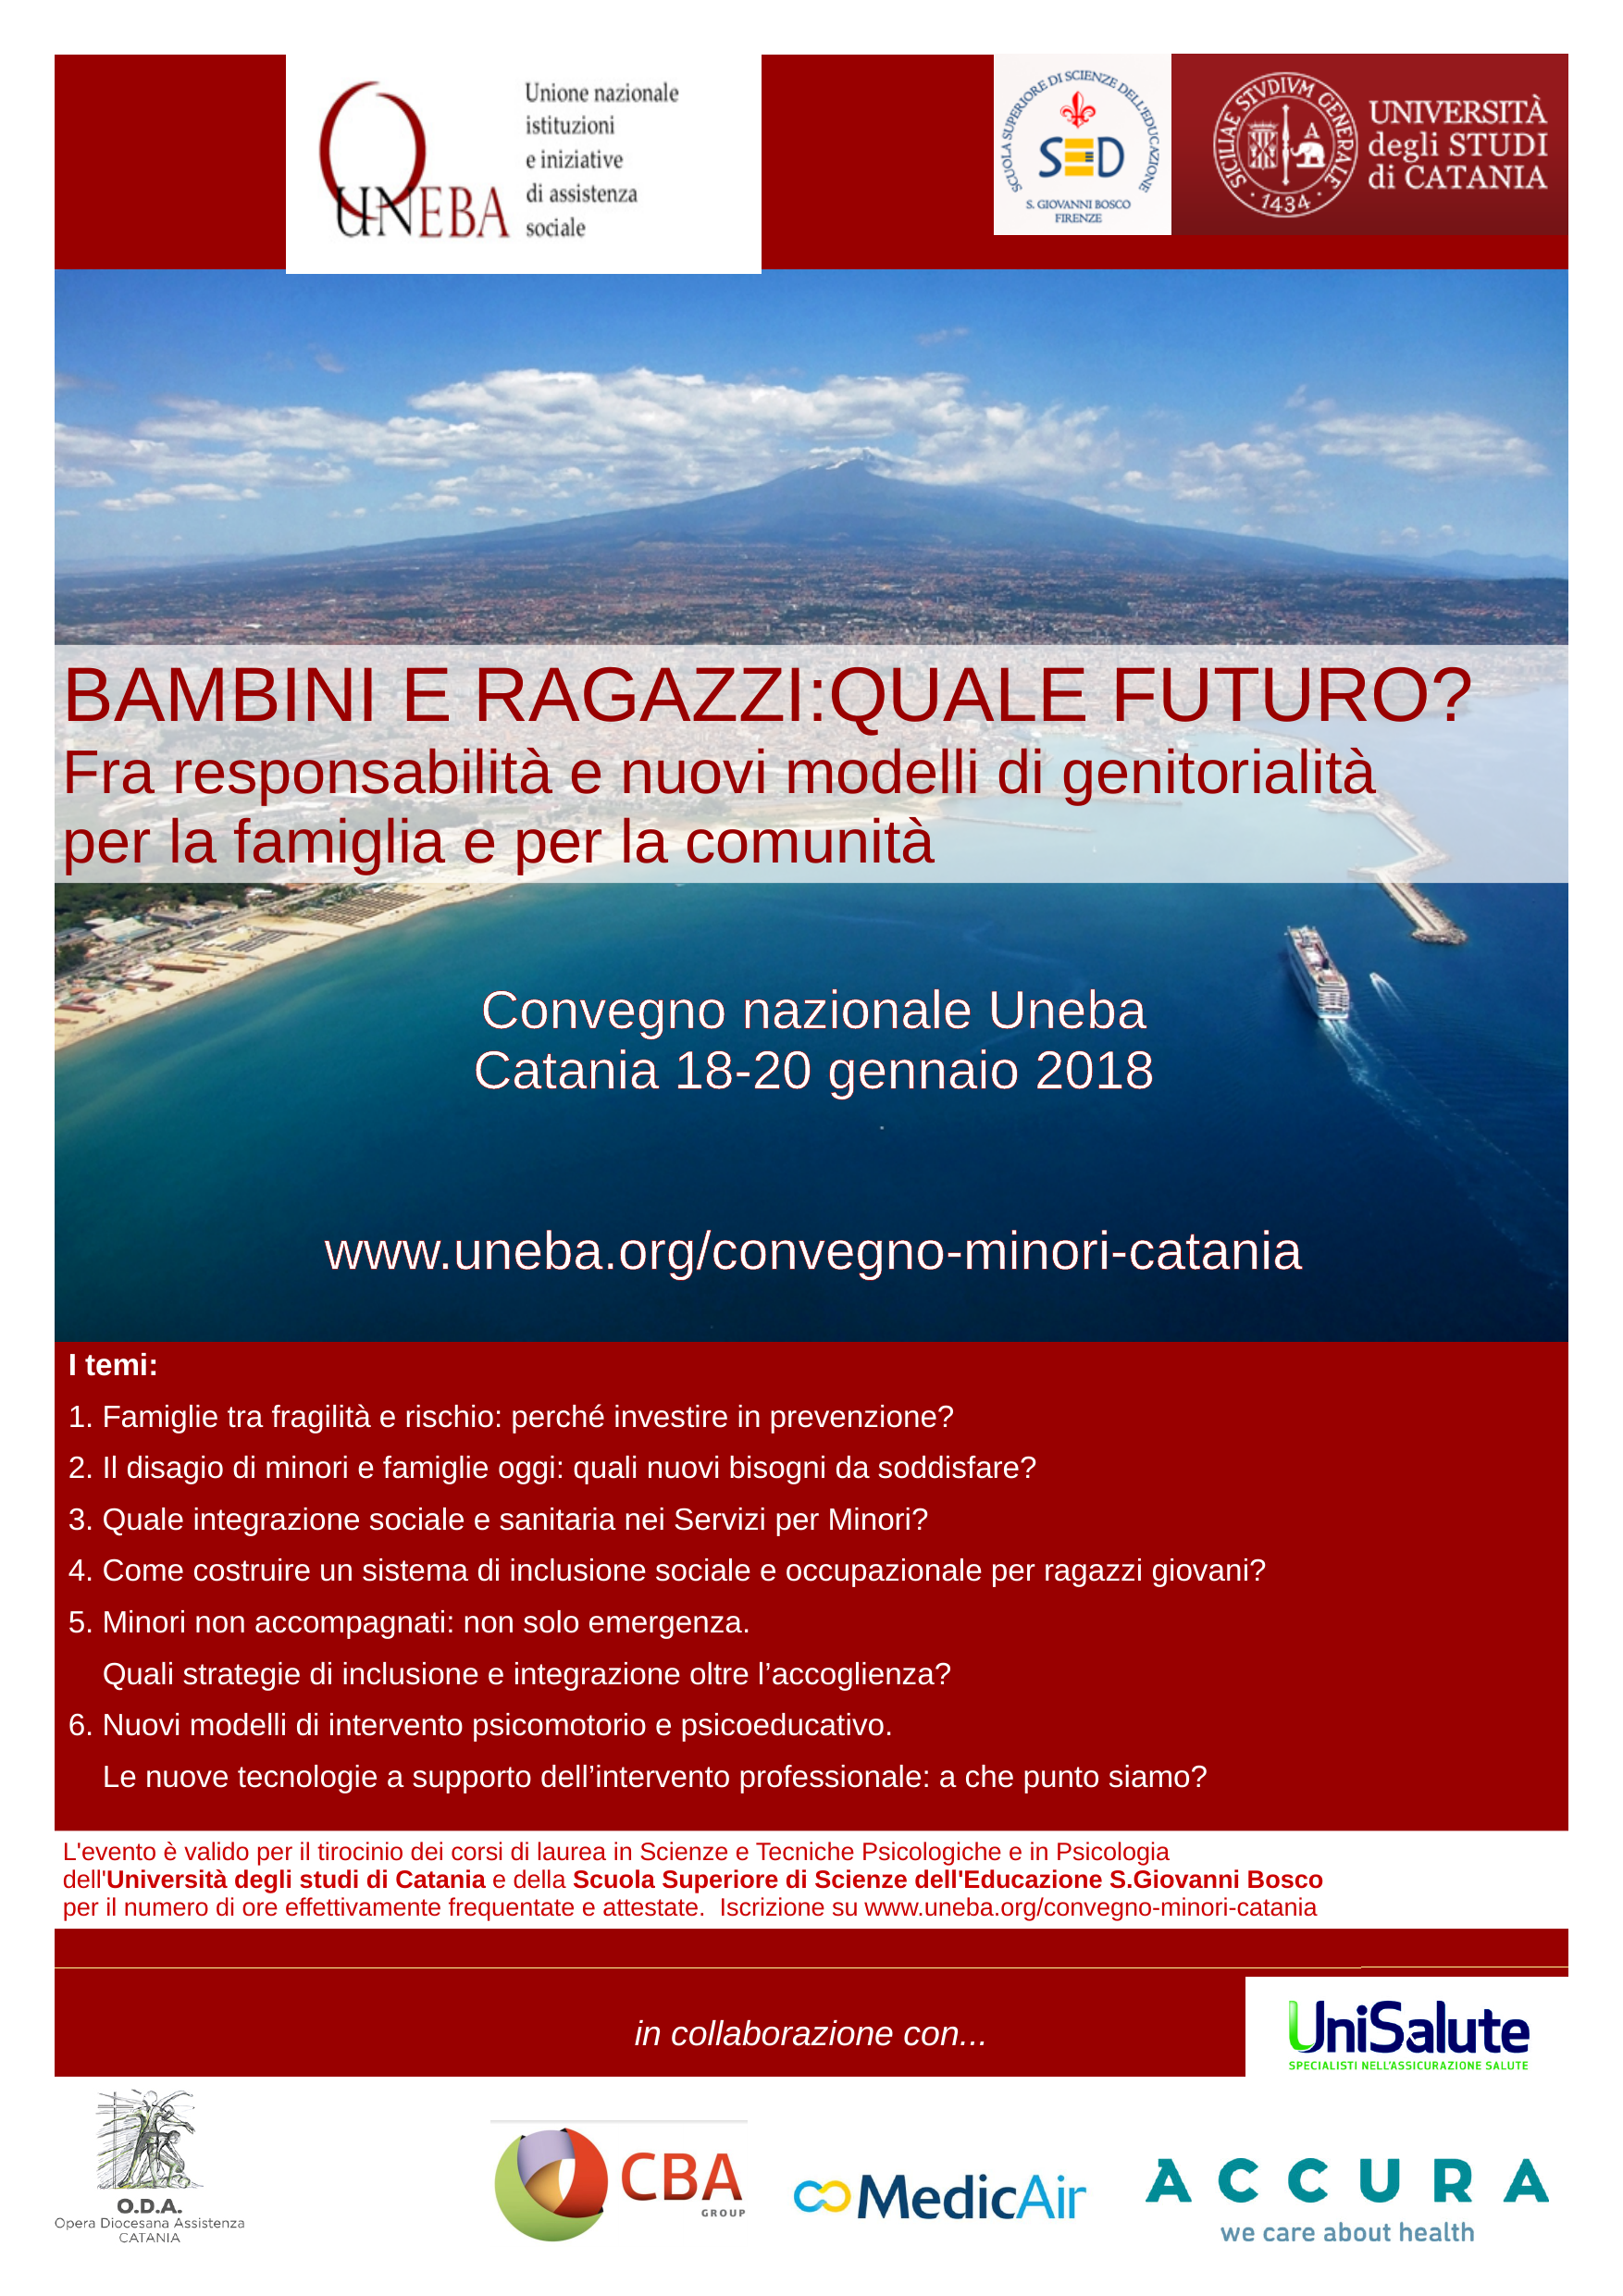

BAMBINI E RAGAZZI:QUALE FUTURO?
Fra responsabilità e nuovi modelli di genitorialità
per la famiglia e per la comunità
Convegno nazionale Uneba
Catania 18-20 gennaio 2018
www.uneba.org/convegno-minori-catania
I temi:
1. Famiglie tra fragilità e rischio: perché investire in prevenzione?
2. Il disagio di minori e famiglie oggi: quali nuovi bisogni da soddisfare?
3. Quale integrazione sociale e sanitaria nei Servizi per Minori?
4. Come costruire un sistema di inclusione sociale e occupazionale per ragazzi giovani?
5. Minori non accompagnati: non solo emergenza.
 Quali strategie di inclusione e integrazione oltre l’accoglienza?
6. Nuovi modelli di intervento psicomotorio e psicoeducativo.
 Le nuove tecnologie a supporto dell’intervento professionale: a che punto siamo?
L'evento è valido per il tirocinio dei corsi di laurea in Scienze e Tecniche Psicologiche e in Psicologia
dell'Università degli studi di Catania e della Scuola Superiore di Scienze dell'Educazione S.Giovanni Bosco
per il numero di ore effettivamente frequentate e attestate. Iscrizione su www.uneba.org/convegno-minori-catania
x
in collaborazione con...